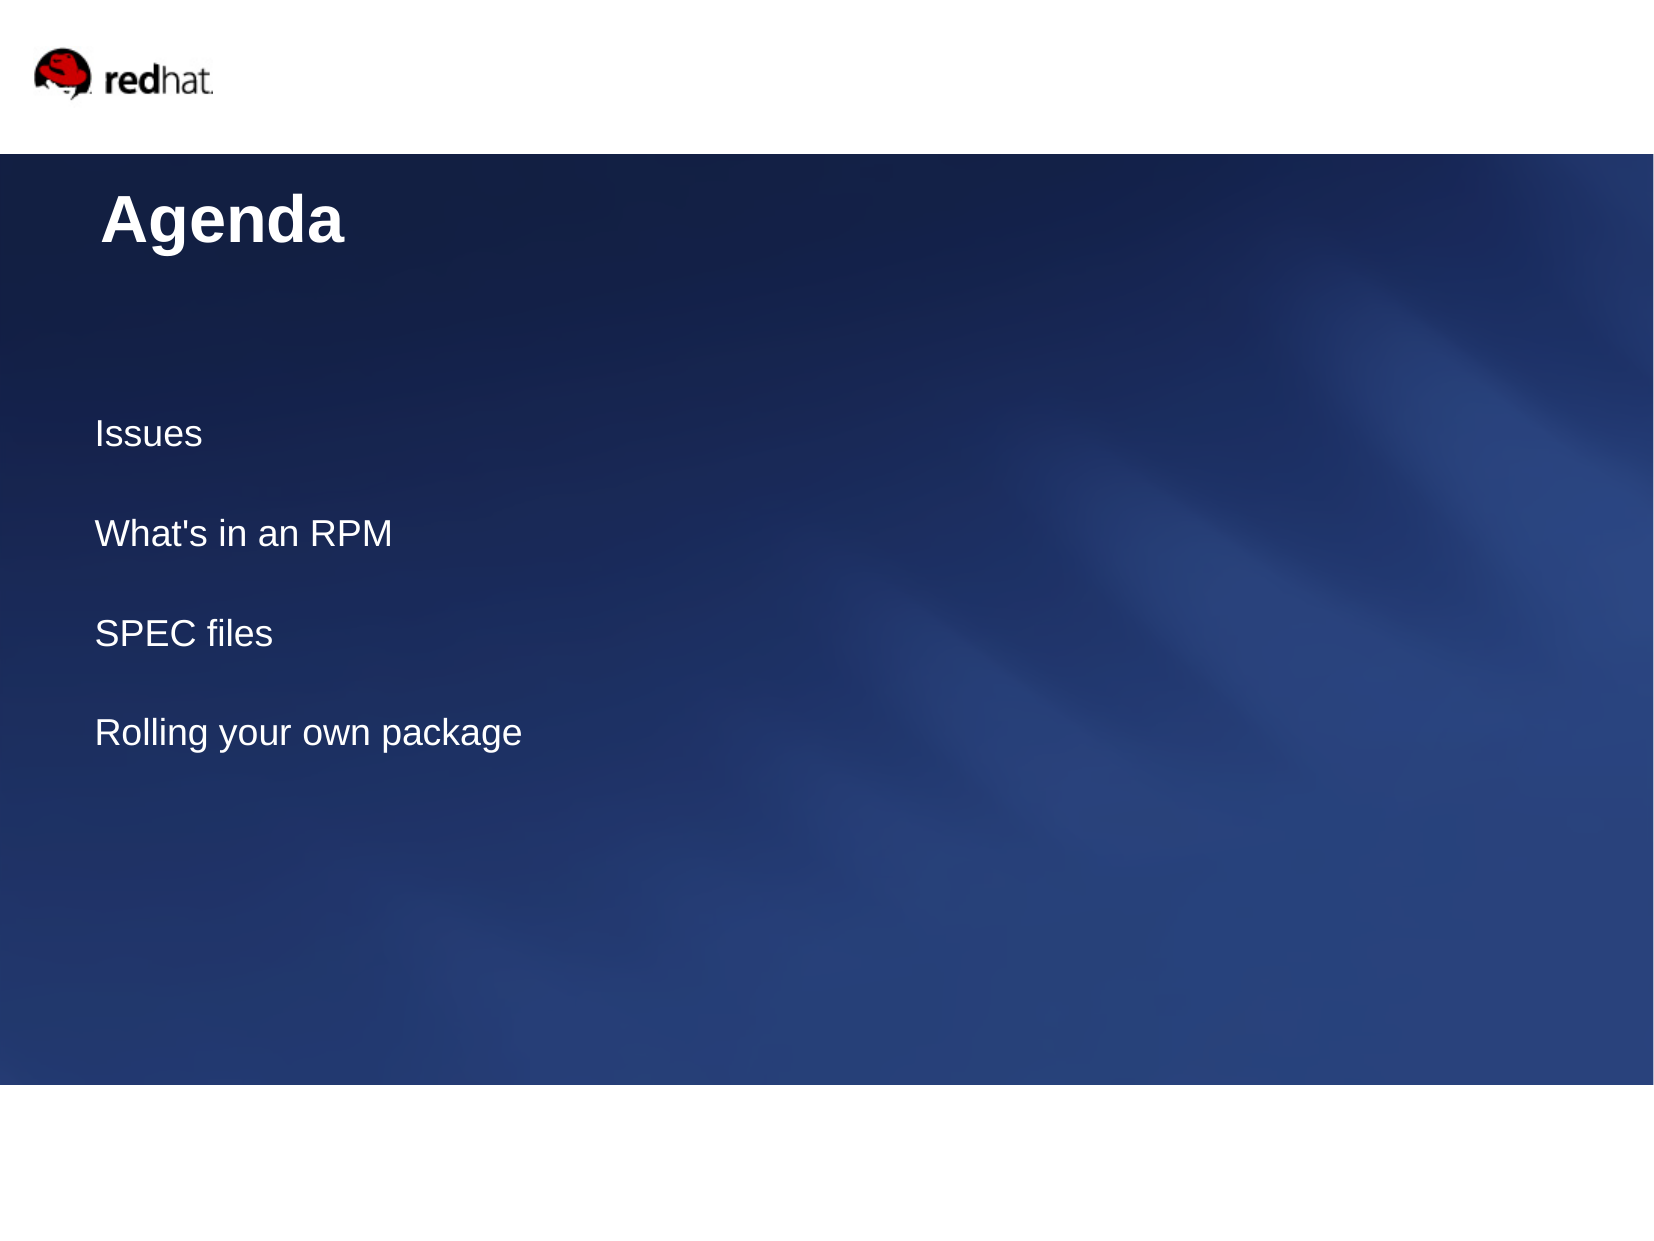

# Agenda
Issues
What's in an RPM
SPEC files
Rolling your own package